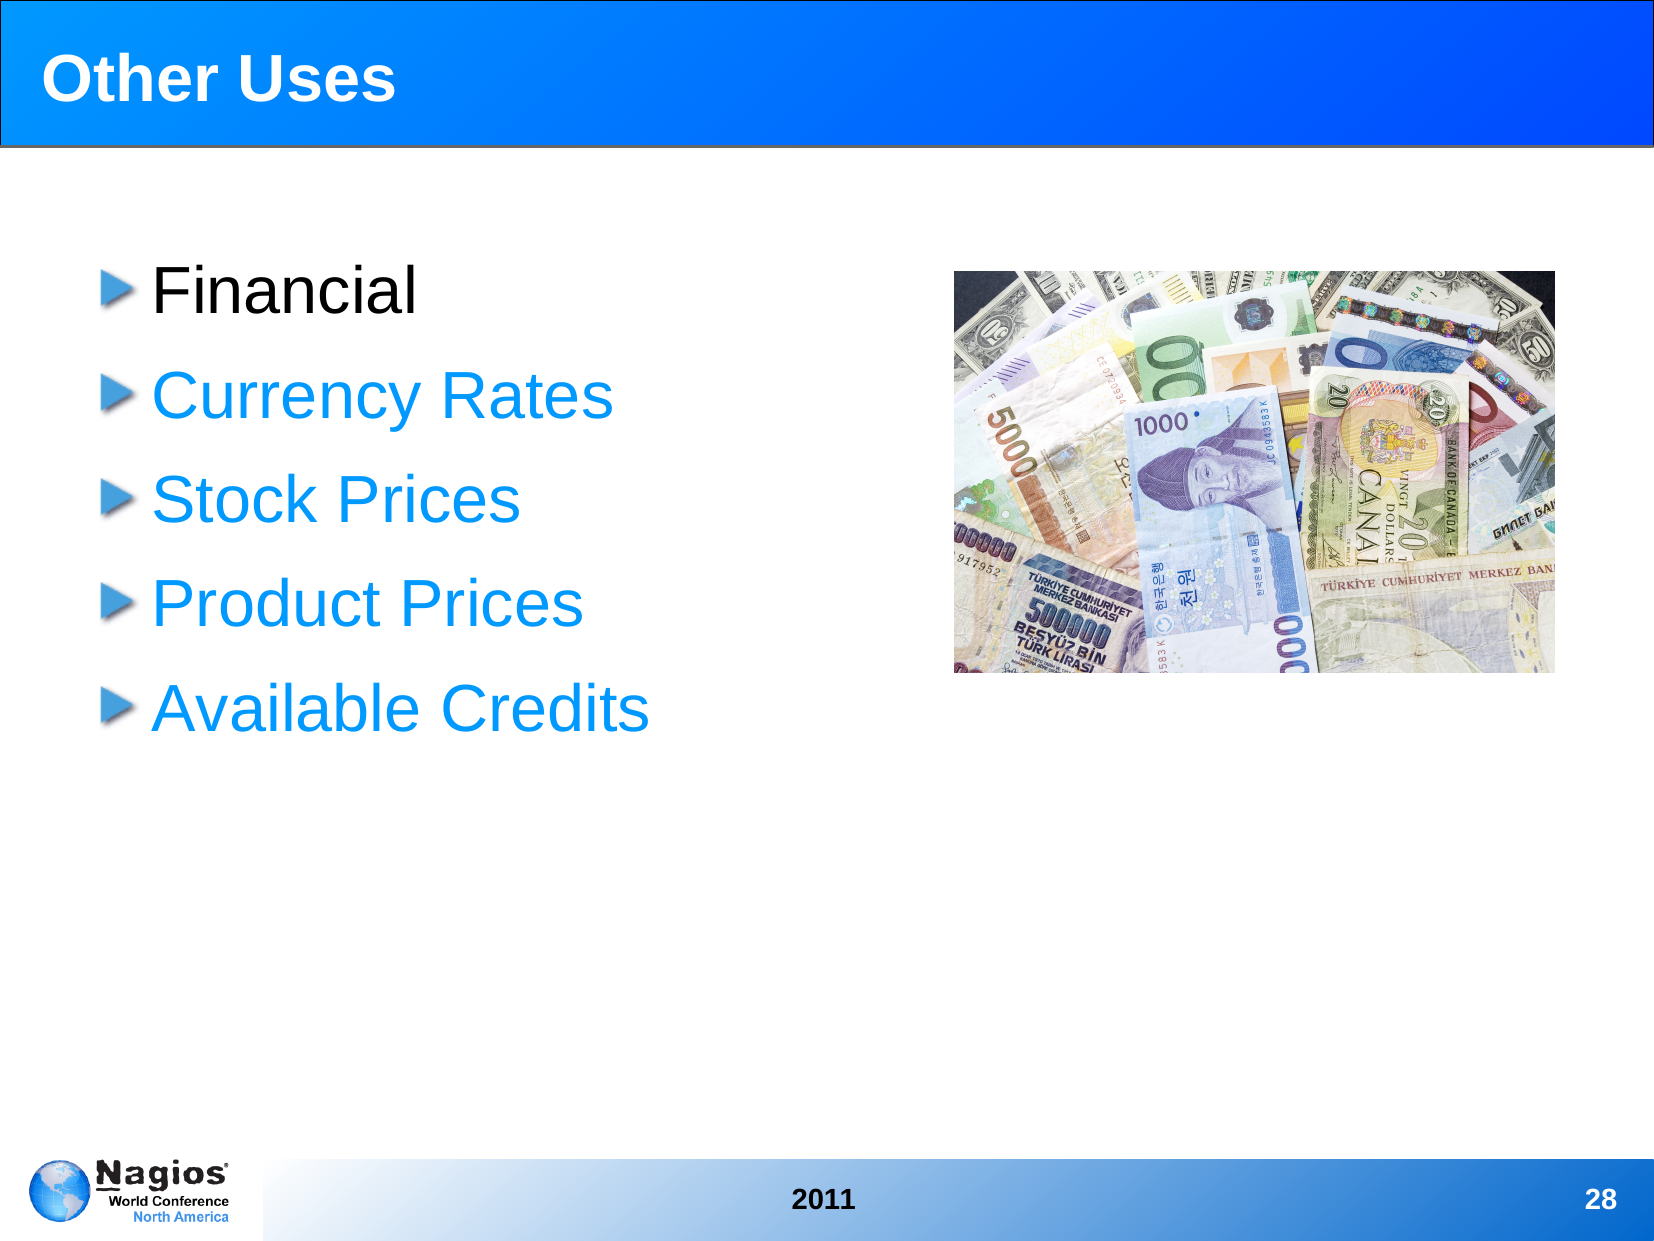

# Other Uses
Financial
Currency Rates
Stock Prices
Product Prices
Available Credits
2011
28